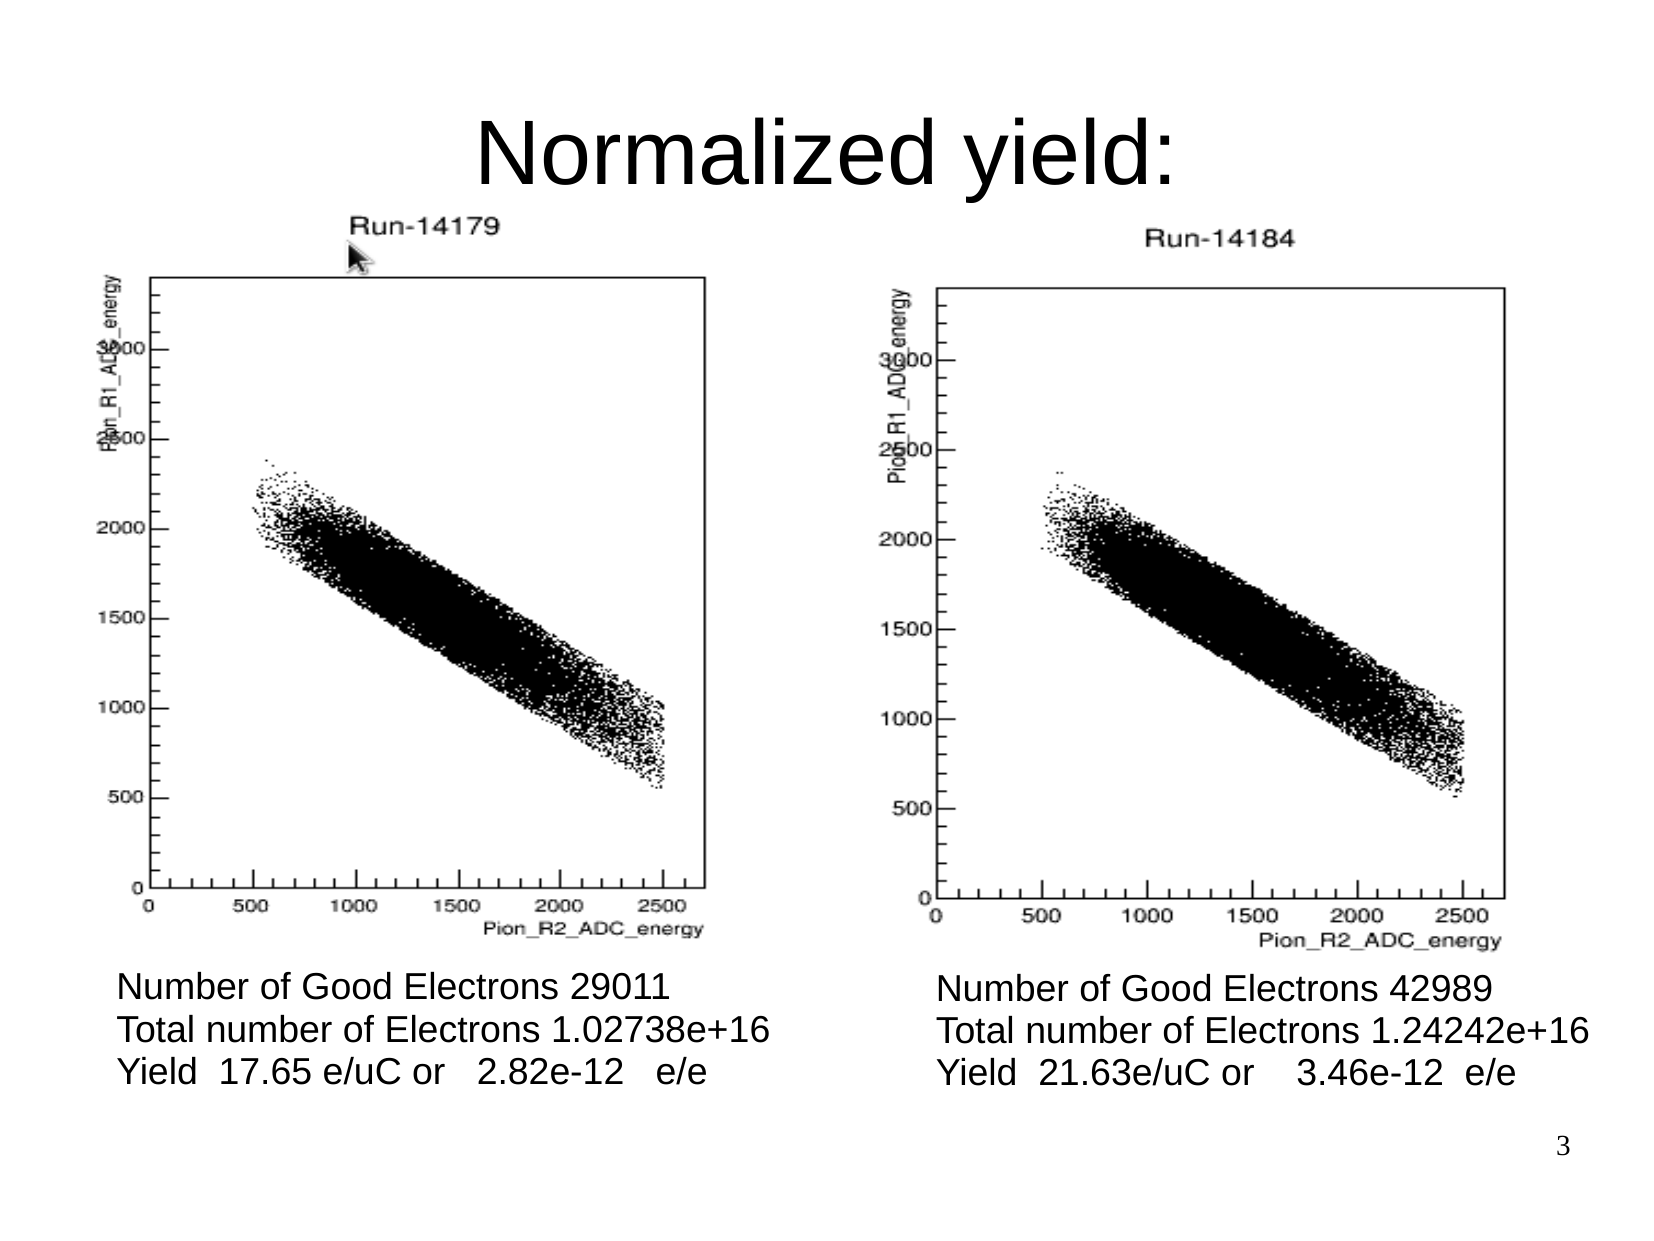

# Normalized yield:
Number of Good Electrons 29011
Total number of Electrons 1.02738e+16
Yield 17.65 e/uC or 2.82e-12 e/e
Number of Good Electrons 42989
Total number of Electrons 1.24242e+16
Yield 21.63e/uC or 3.46e-12 e/e
3